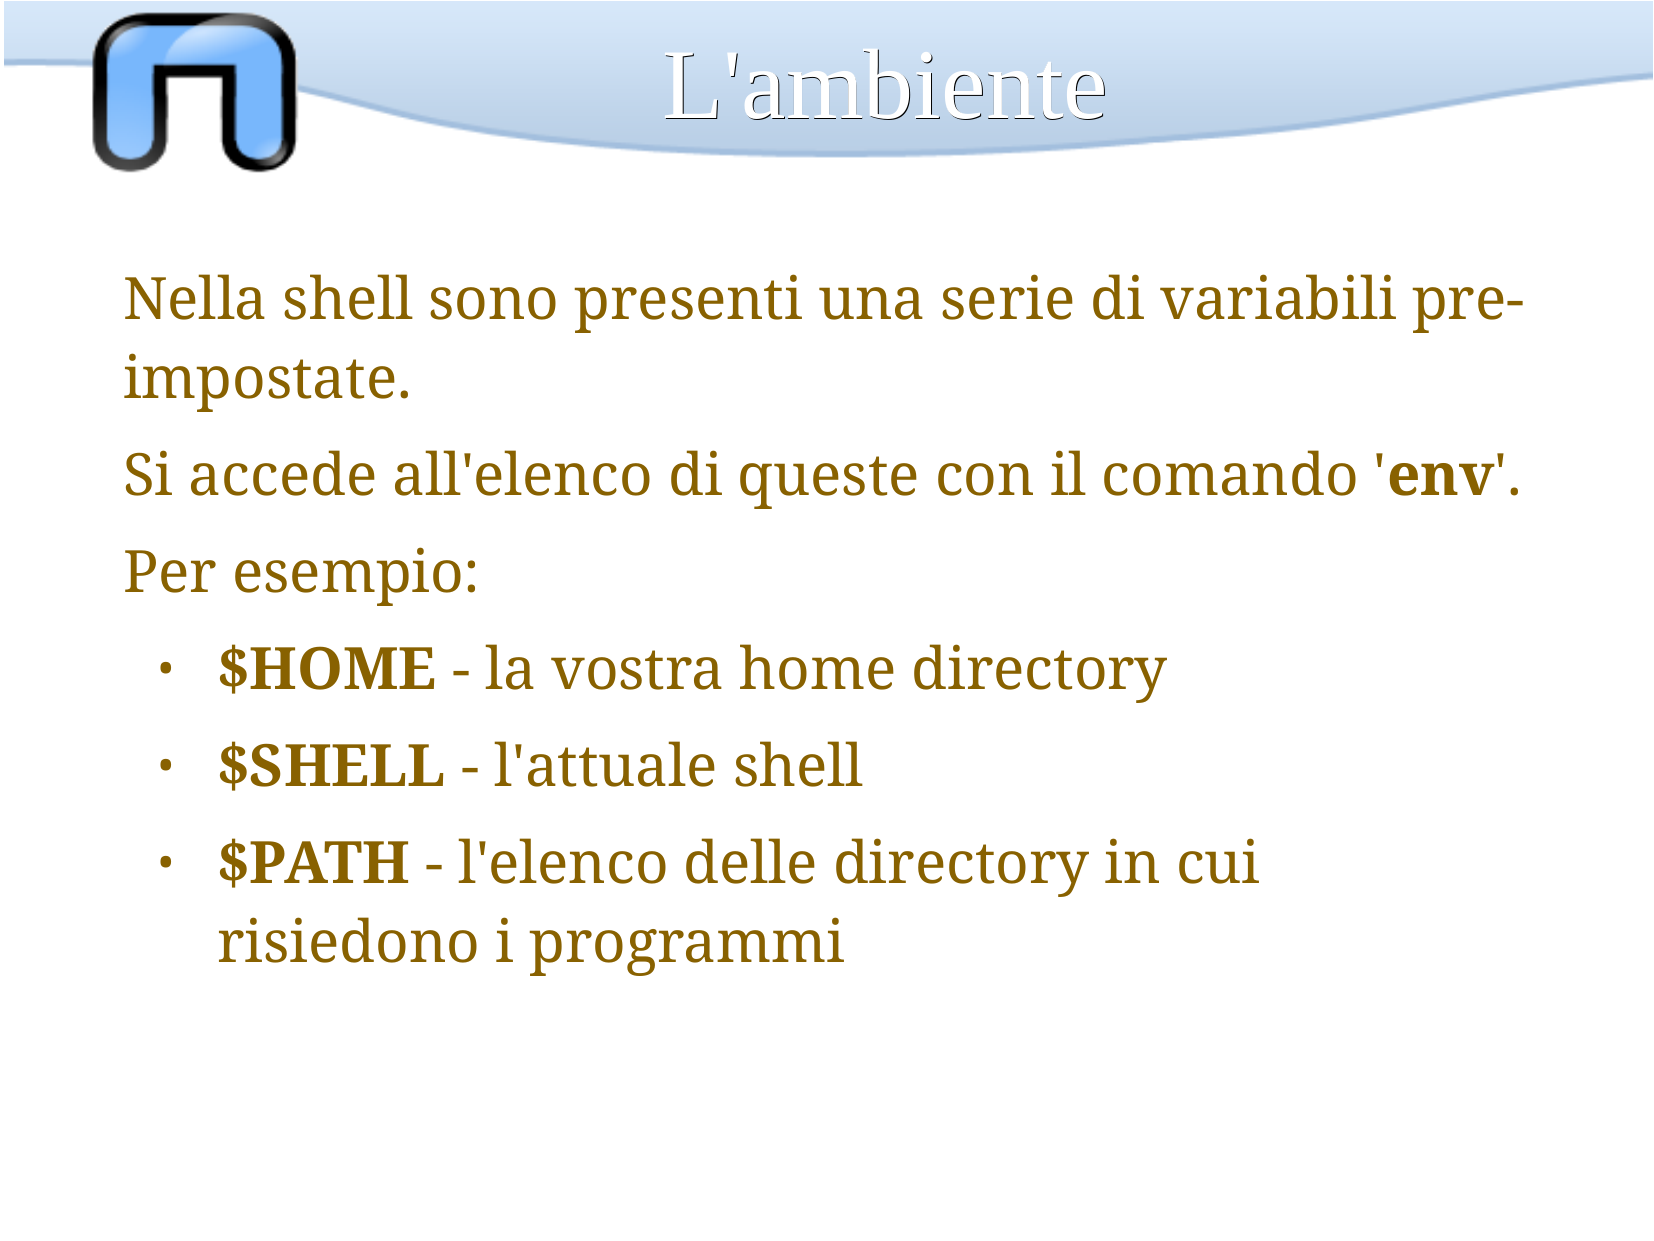

L'ambiente
# Nella shell sono presenti una serie di variabili pre-impostate.
Si accede all'elenco di queste con il comando 'env'.
Per esempio:
$HOME - la vostra home directory
$SHELL - l'attuale shell
$PATH - l'elenco delle directory in cui risiedono i programmi